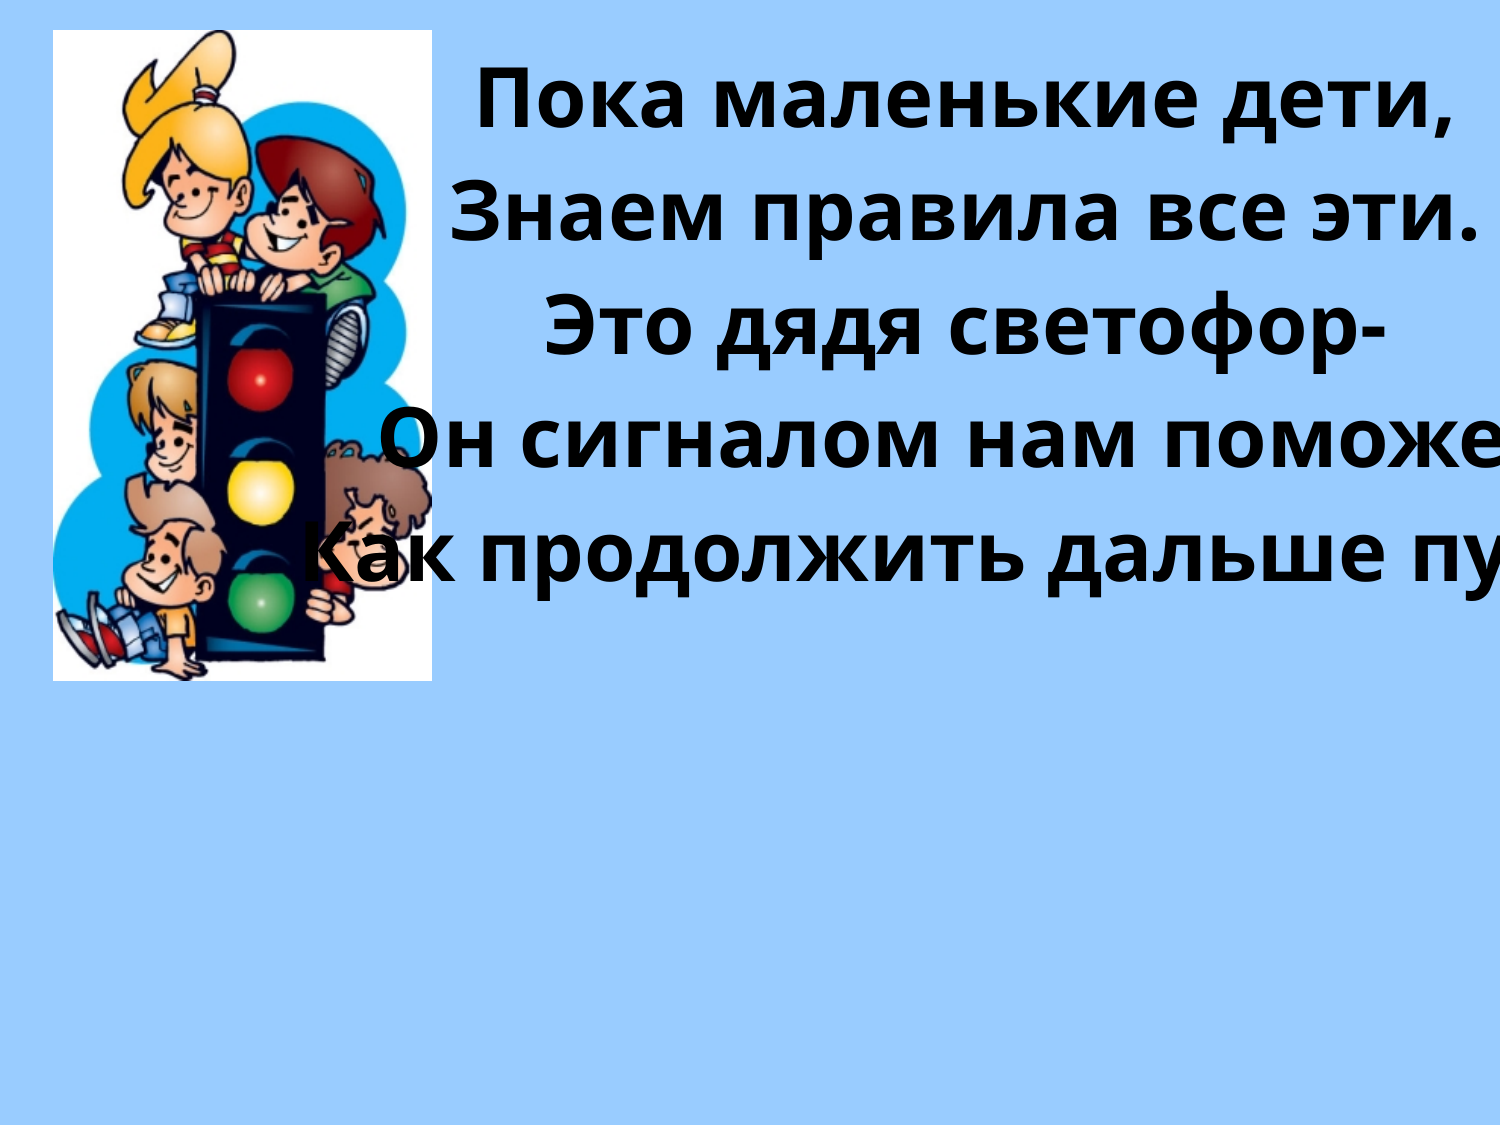

Пока маленькие дети,
Знаем правила все эти.
Это дядя светофор-
Он сигналом нам поможет
Как продолжить дальше путь!